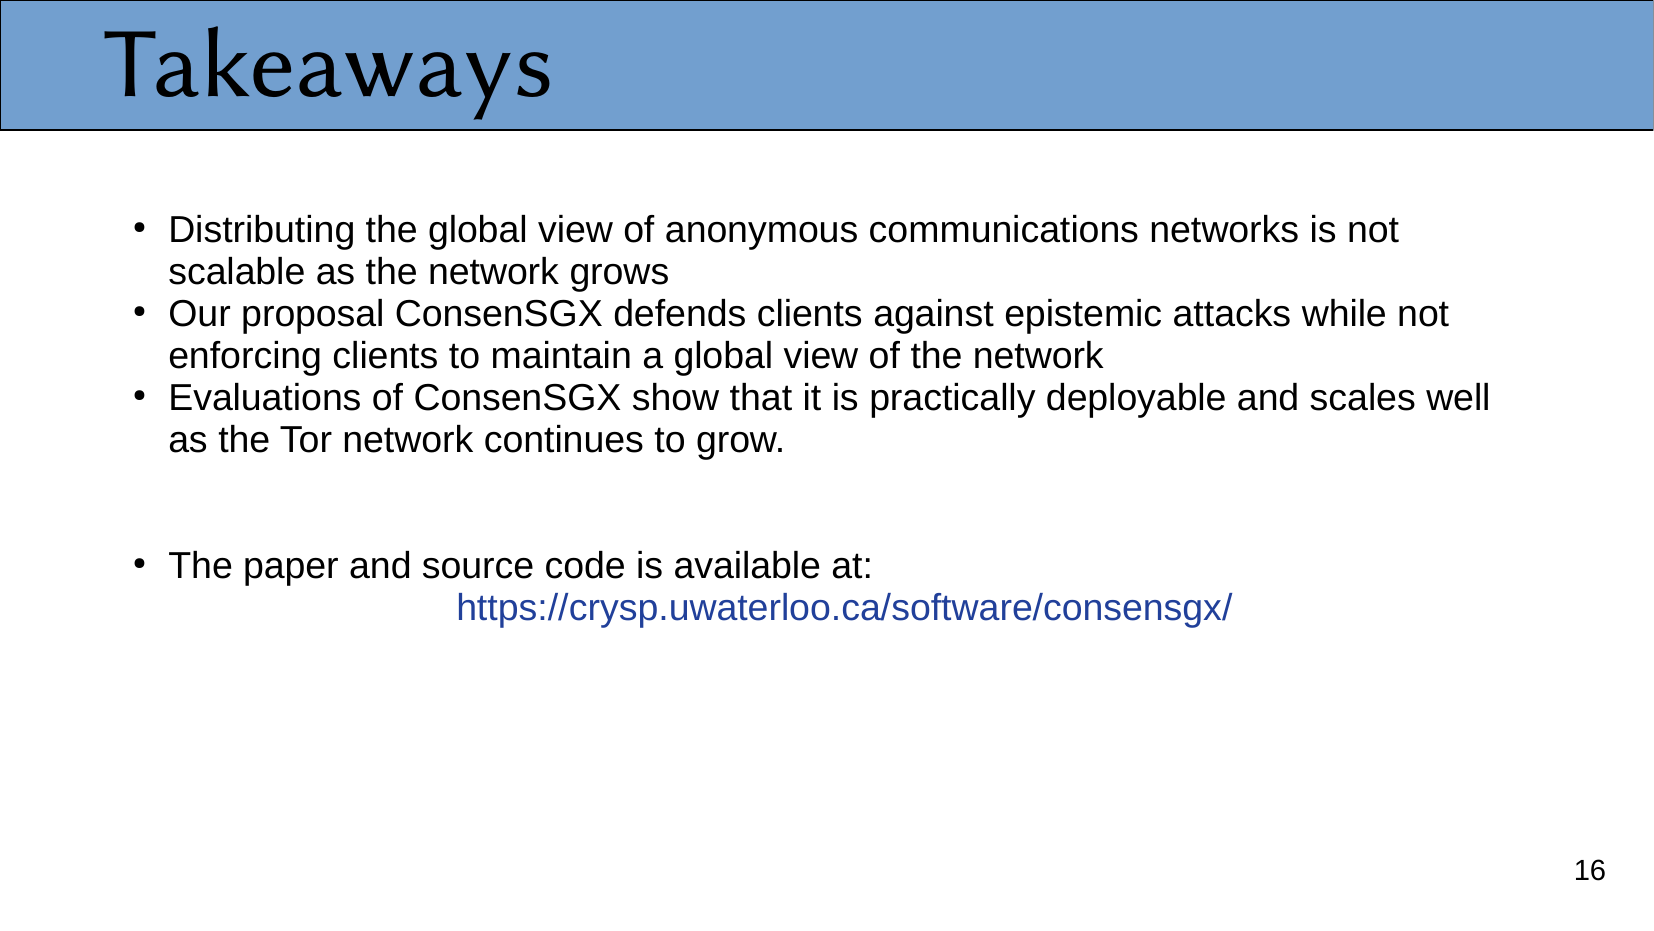

Takeaways
Distributing the global view of anonymous communications networks is not scalable as the network grows
Our proposal ConsenSGX defends clients against epistemic attacks while not enforcing clients to maintain a global view of the network
Evaluations of ConsenSGX show that it is practically deployable and scales well as the Tor network continues to grow.
The paper and source code is available at:
https://crysp.uwaterloo.ca/software/consensgx/
16